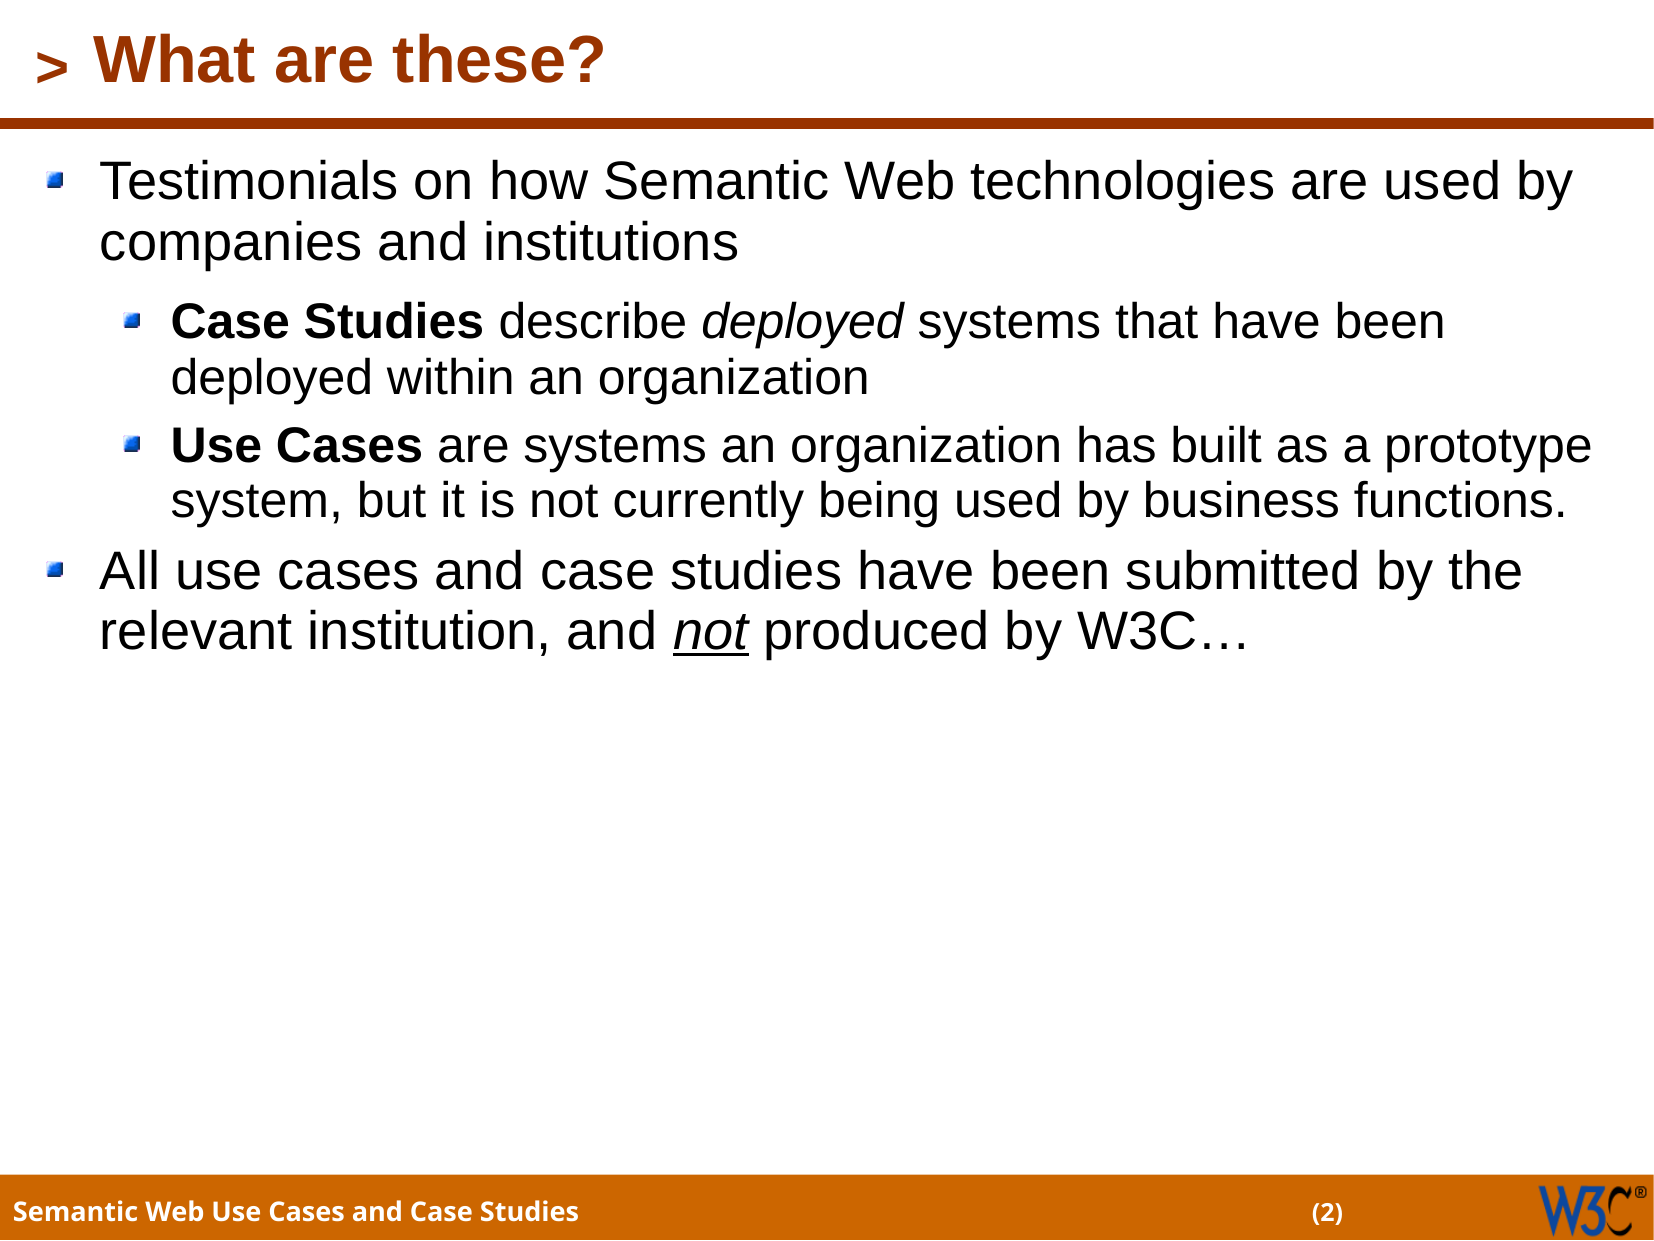

# What are these?
Testimonials on how Semantic Web technologies are used by companies and institutions
Case Studies describe deployed systems that have been deployed within an organization
Use Cases are systems an organization has built as a prototype system, but it is not currently being used by business functions.
All use cases and case studies have been submitted by the relevant institution, and not produced by W3C…